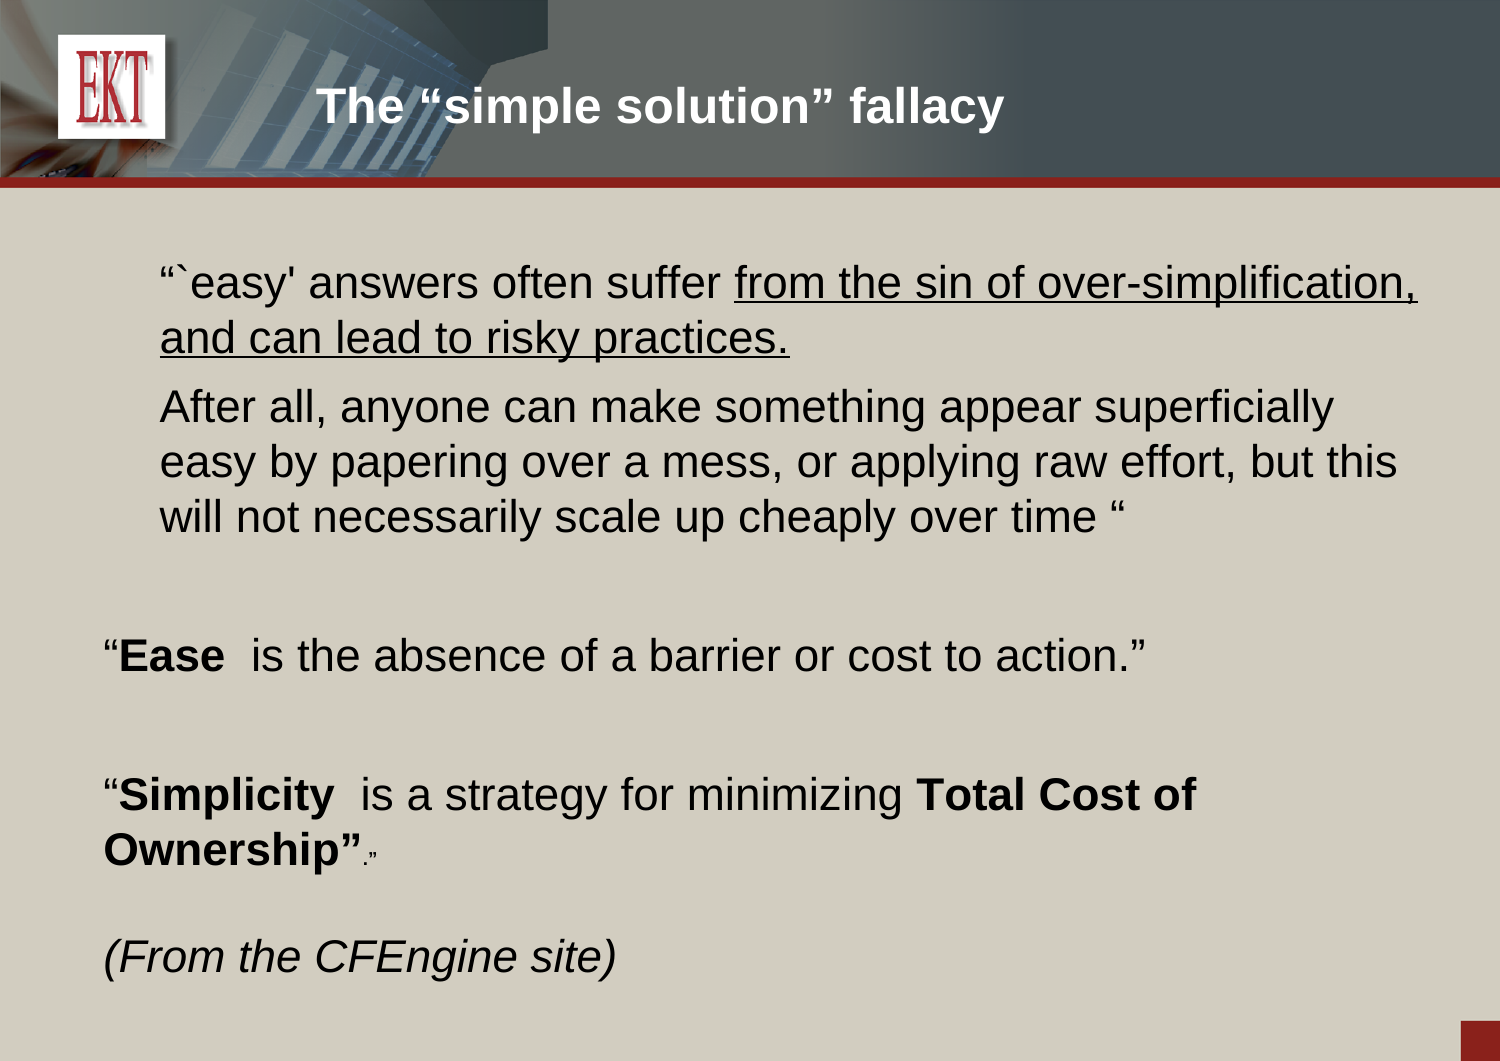

# The “simple solution” fallacy
“`easy' answers often suffer from the sin of over-simplification, and can lead to risky practices.
After all, anyone can make something appear superficially easy by papering over a mess, or applying raw effort, but this will not necessarily scale up cheaply over time “
“Ease  is the absence of a barrier or cost to action.”
“Simplicity  is a strategy for minimizing Total Cost of Ownership”.”
(From the CFEngine site)